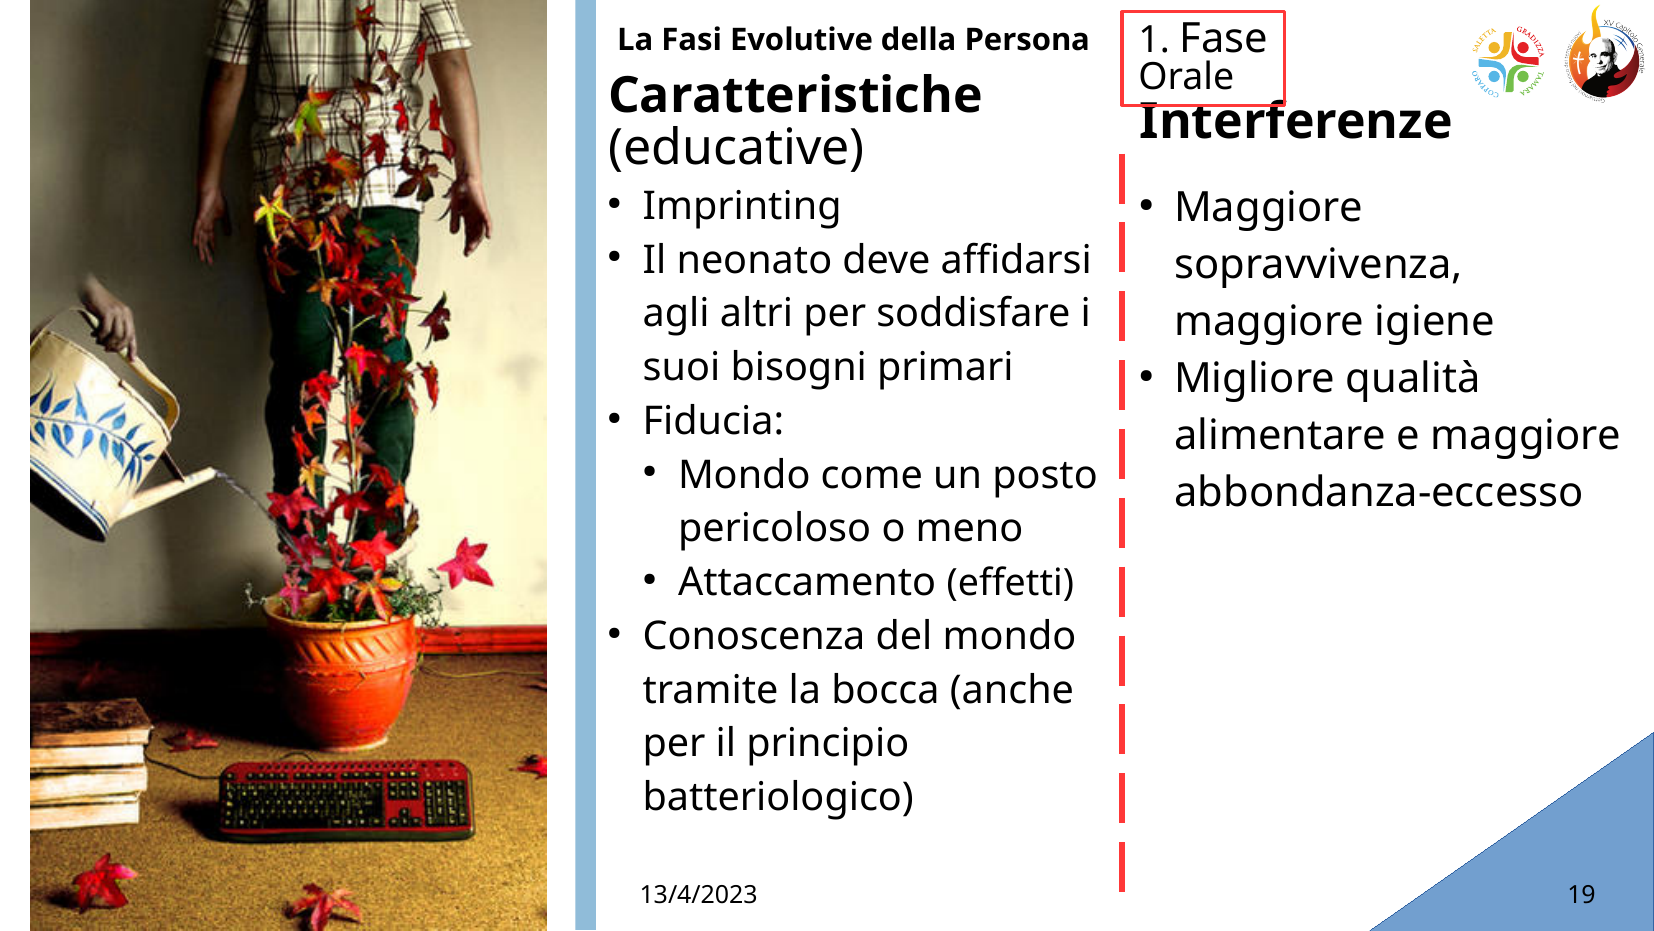

La Fasi Evolutive della Persona
1. Fase
Orale
Interferenze
Caratteristiche
(educative)
# Imprinting
Il neonato deve affidarsi agli altri per soddisfare i suoi bisogni primari
Fiducia:
Mondo come un posto pericoloso o meno
Attaccamento (effetti)
Conoscenza del mondo tramite la bocca (anche per il principio batteriologico)
Maggiore sopravvivenza, maggiore igiene
Migliore qualità alimentare e maggiore abbondanza-eccesso